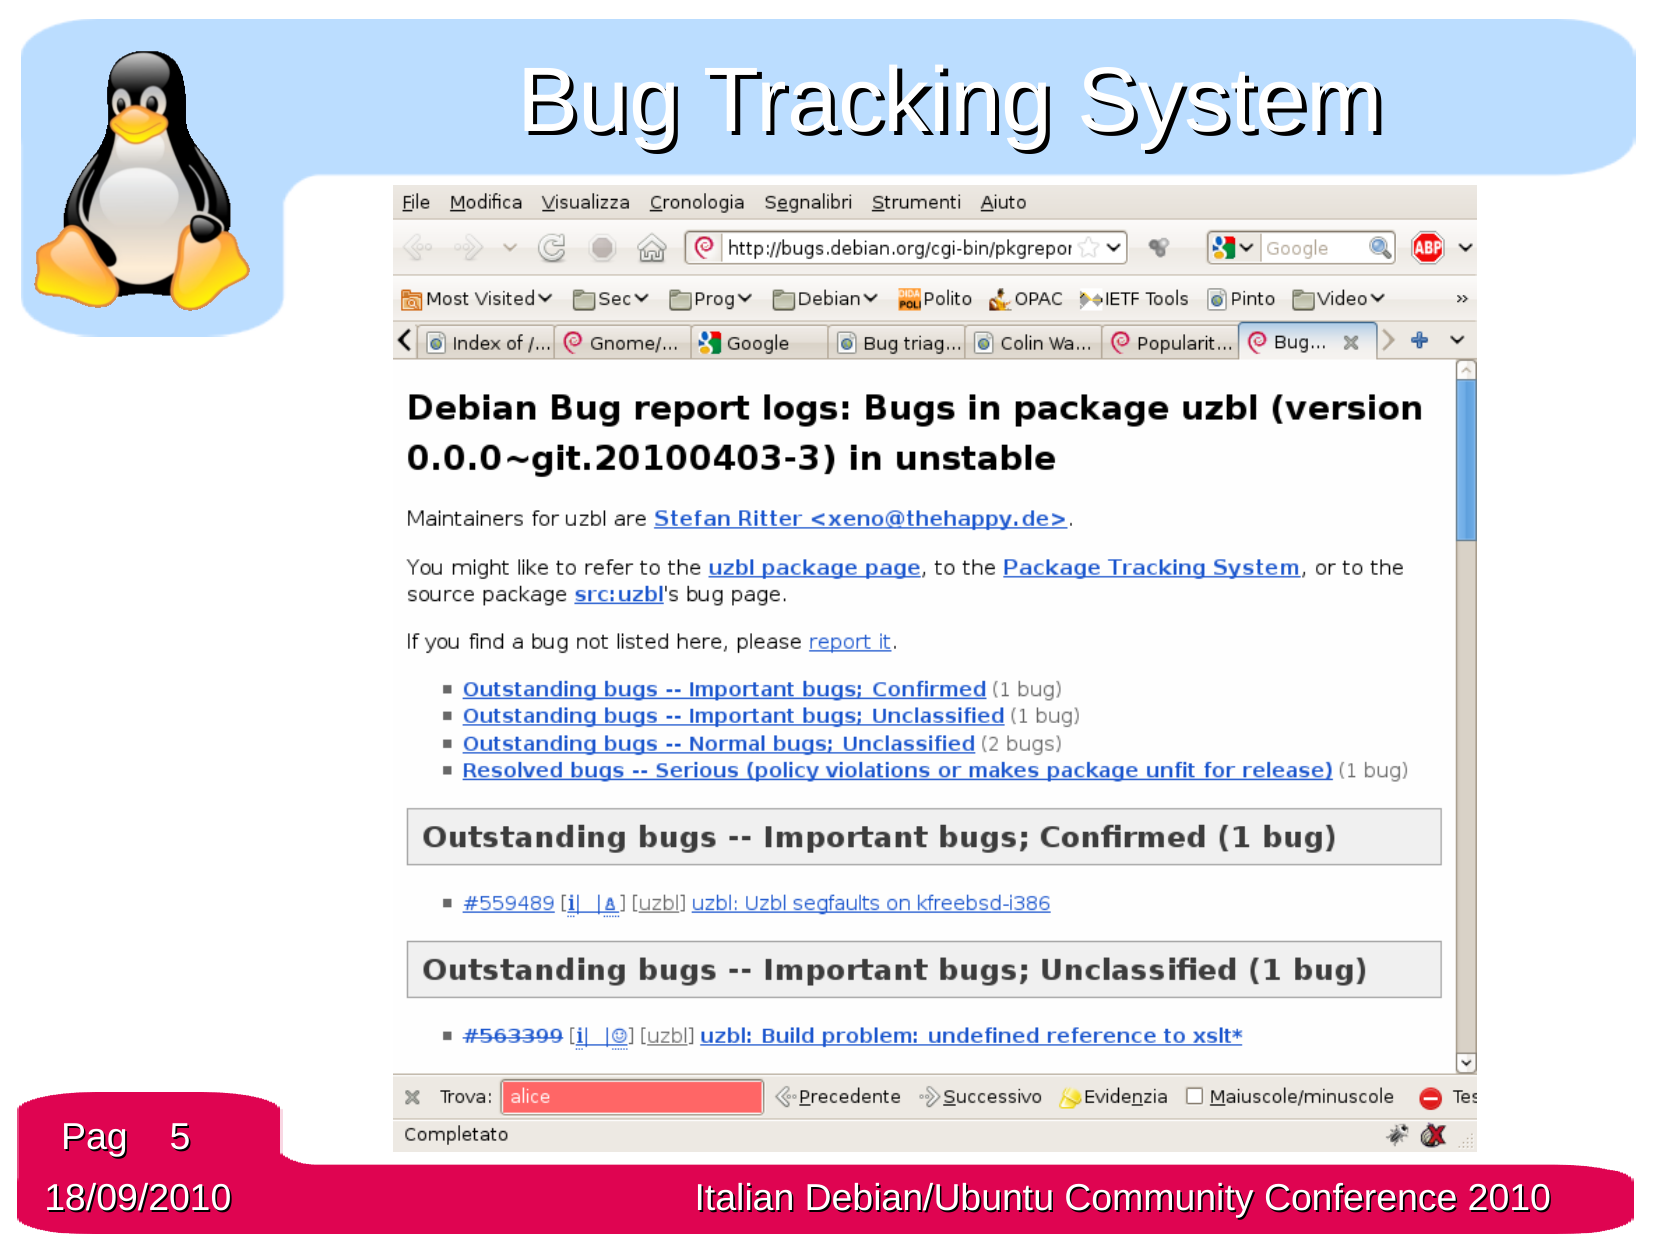

# Bug Tracking System
Pag
Italian Debian/Ubuntu Community Conference 2010
18/09/2010